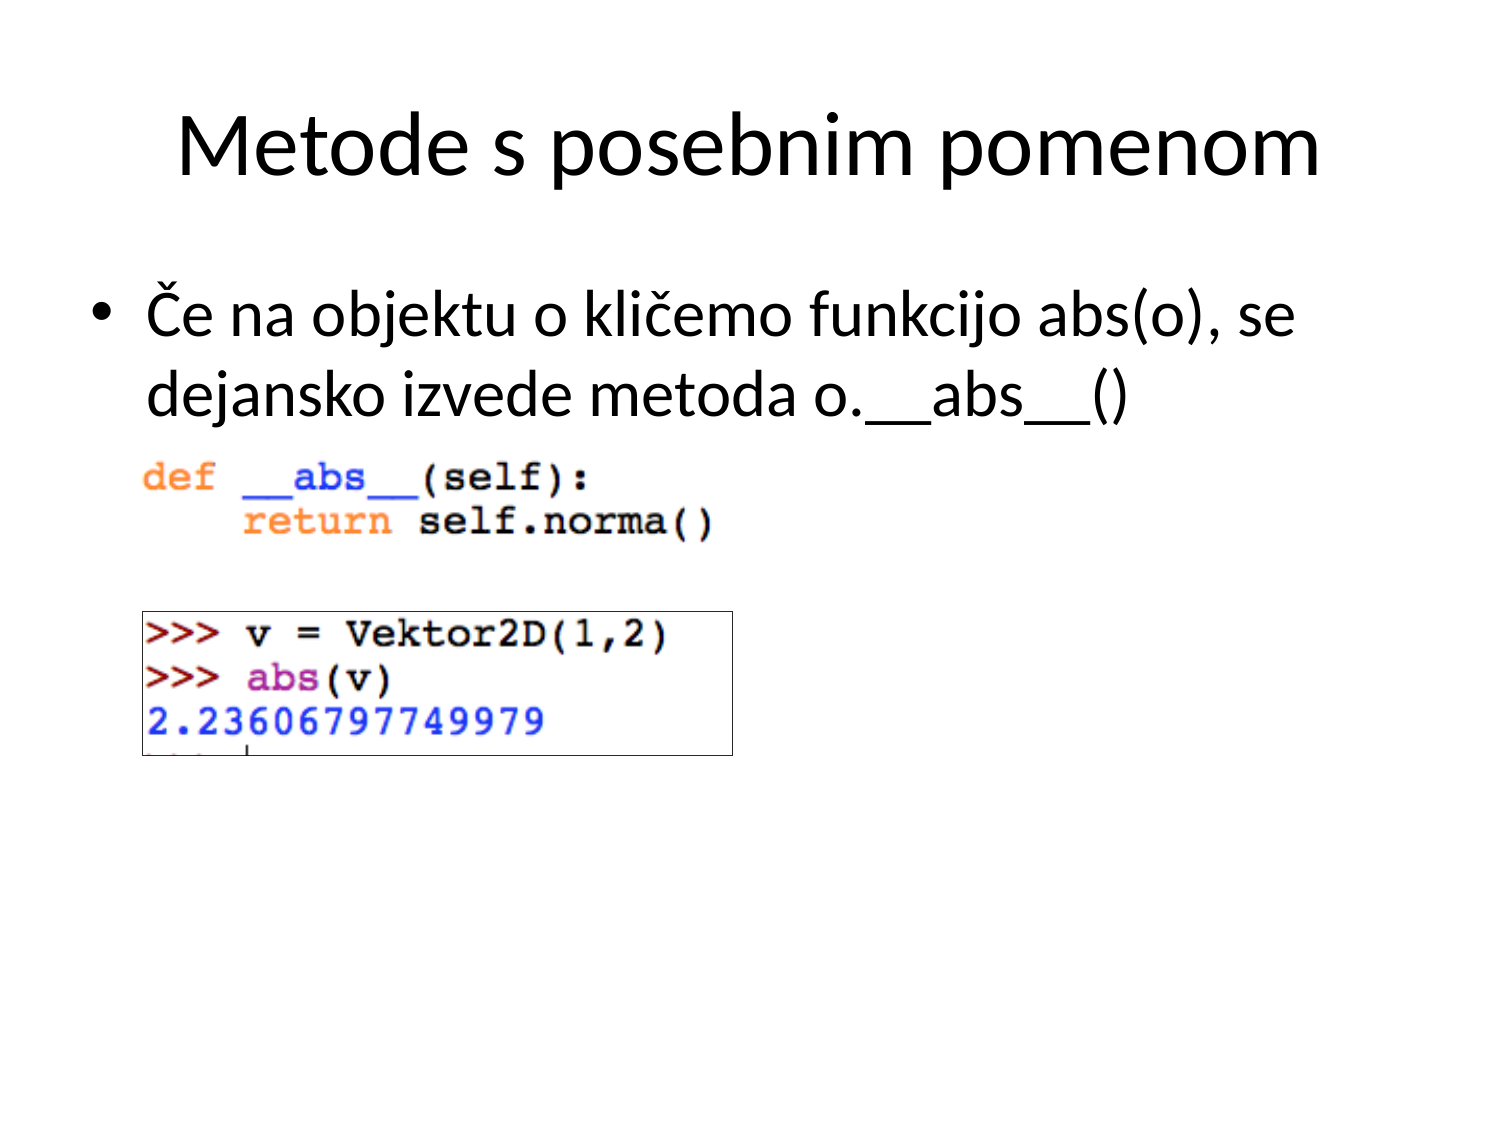

# Metode s posebnim pomenom
Če na objektu o kličemo funkcijo abs(o), se dejansko izvede metoda o.__abs__()